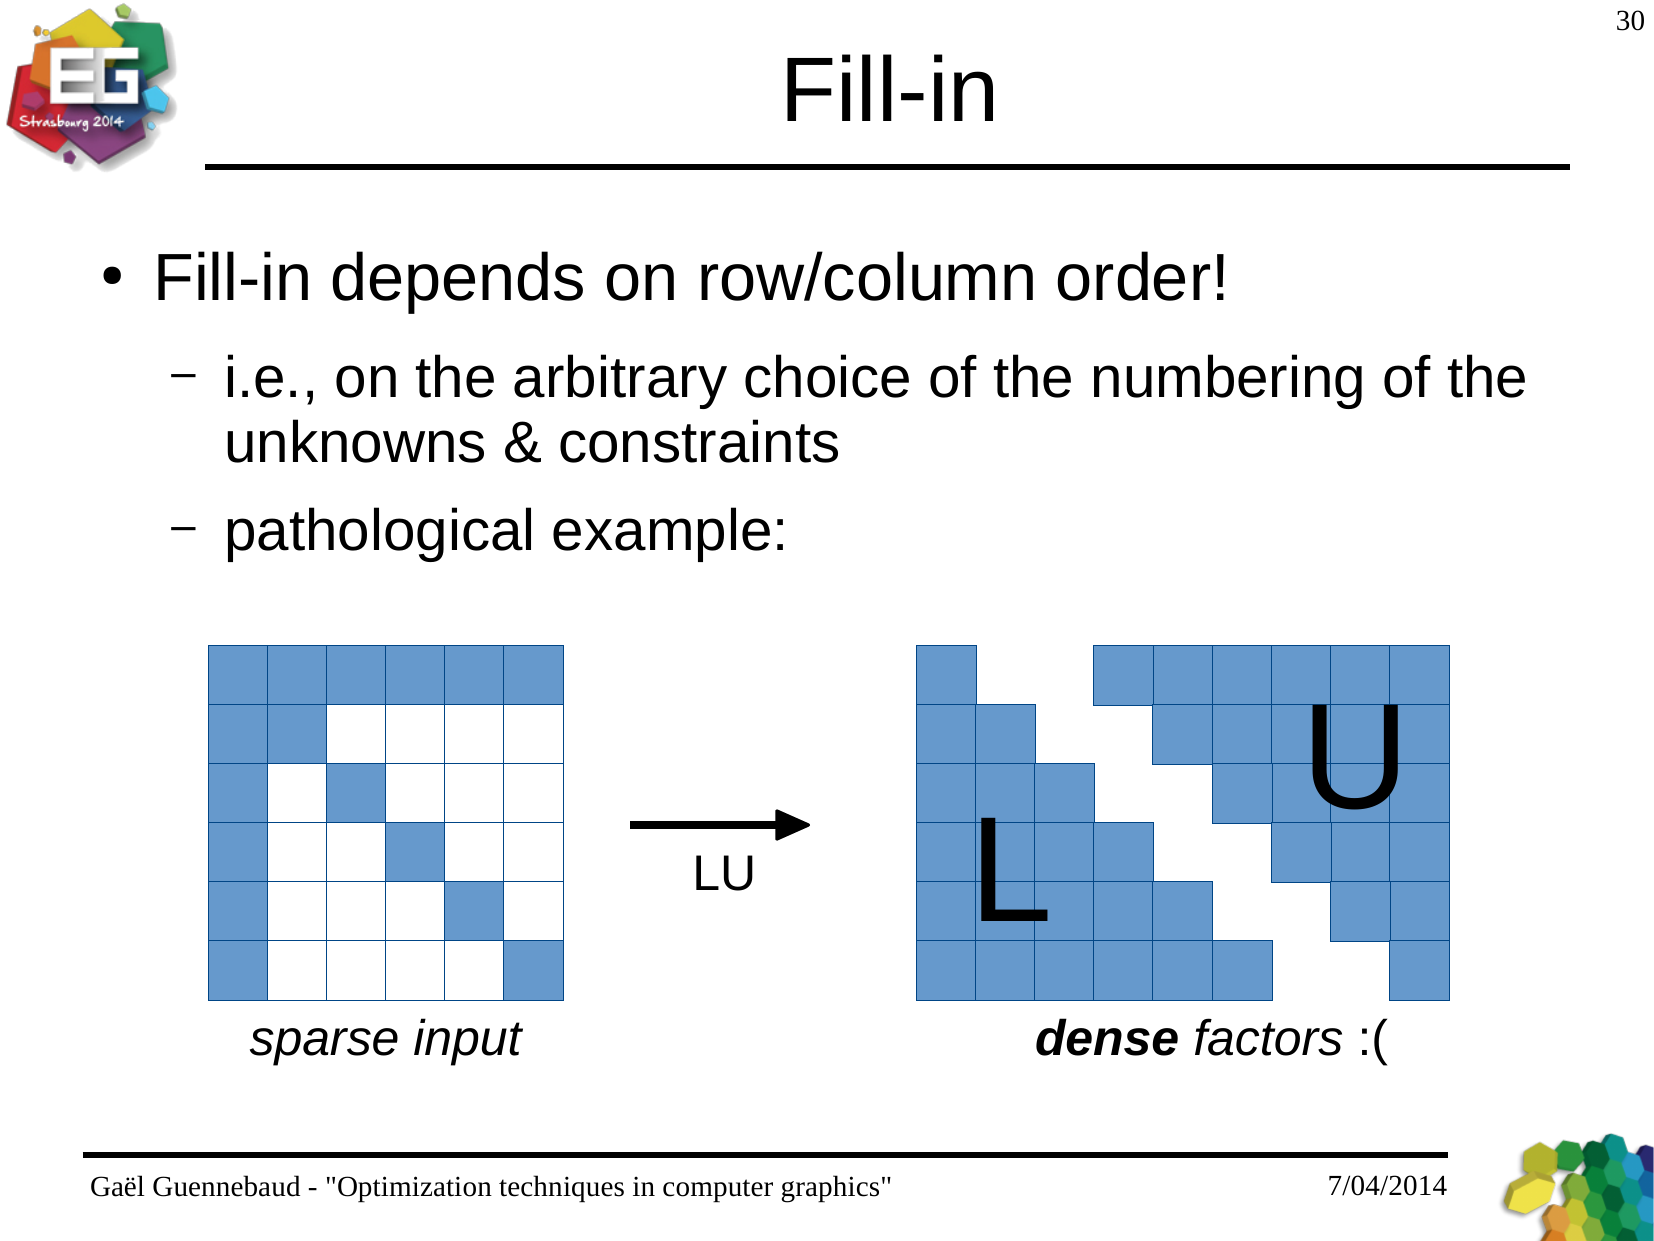

30
# Fill-in
Fill-in depends on row/column order!
i.e., on the arbitrary choice of the numbering of the unknowns & constraints
pathological example:
U
L
LU
sparse input
dense factors :(
7/04/2014
Gaël Guennebaud - "Optimization techniques in computer graphics"